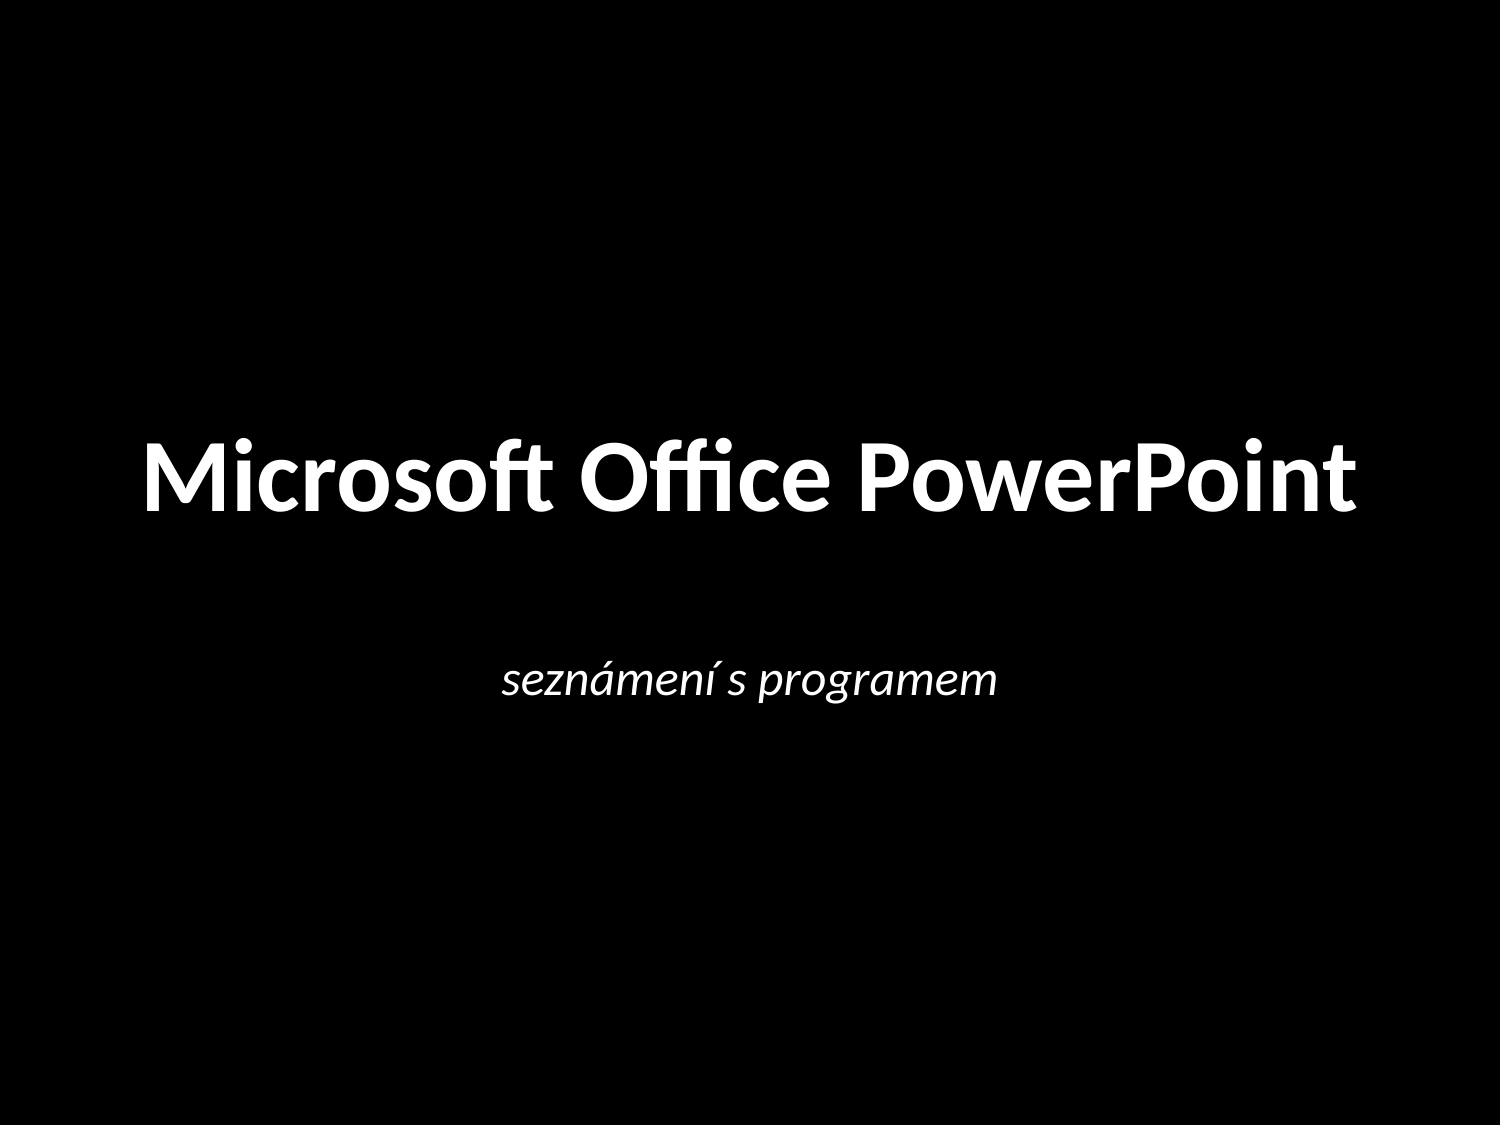

# Microsoft Office PowerPoint
seznámení s programem